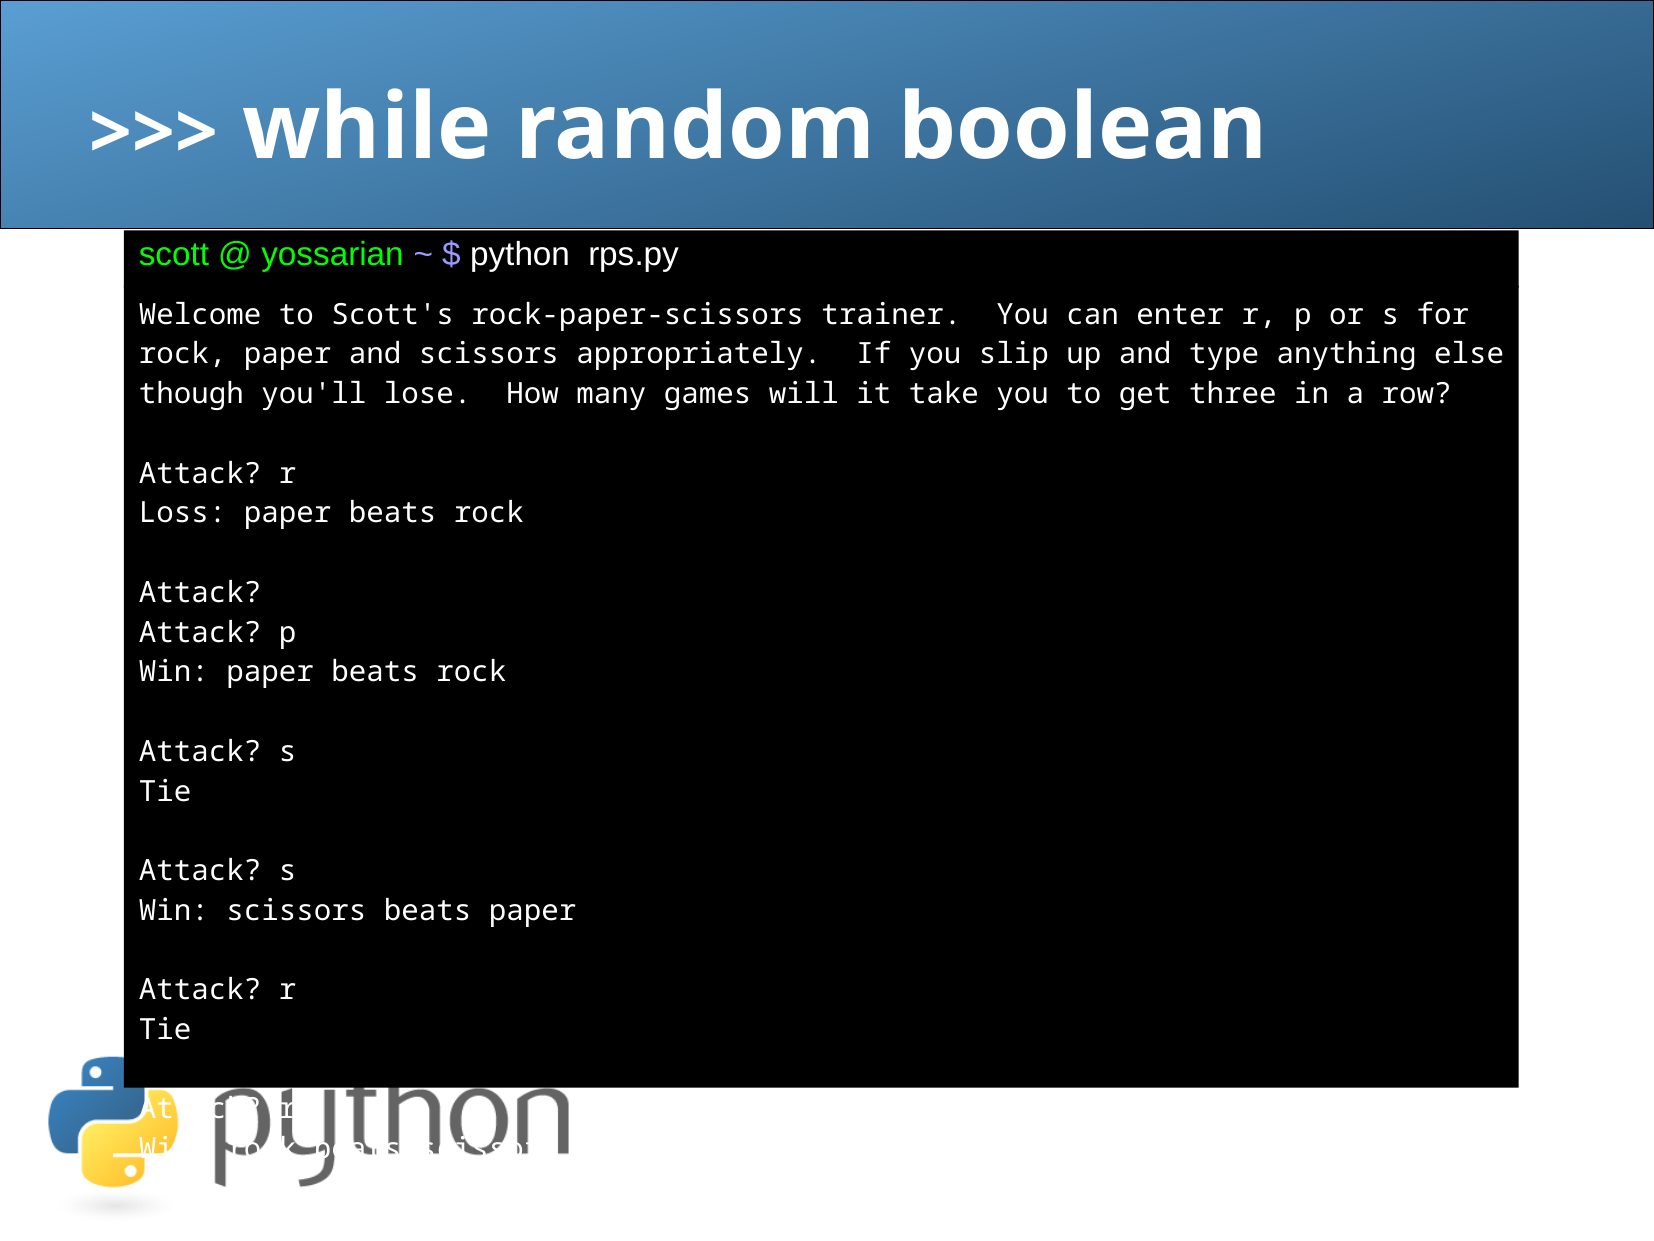

>>> while random boolean
scott @ yossarian ~ $ python rps.py
Welcome to Scott's rock-paper-scissors trainer. You can enter r, p or s for rock, paper and scissors appropriately. If you slip up and type anything else though you'll lose. How many games will it take you to get three in a row?
Attack? r
Loss: paper beats rock
Attack?
Attack? p
Win: paper beats rock
Attack? s
Tie
Attack? s
Win: scissors beats paper
Attack? r
Tie
Attack? r
Win: rock beats scissors
Congrats it took you 6 games.